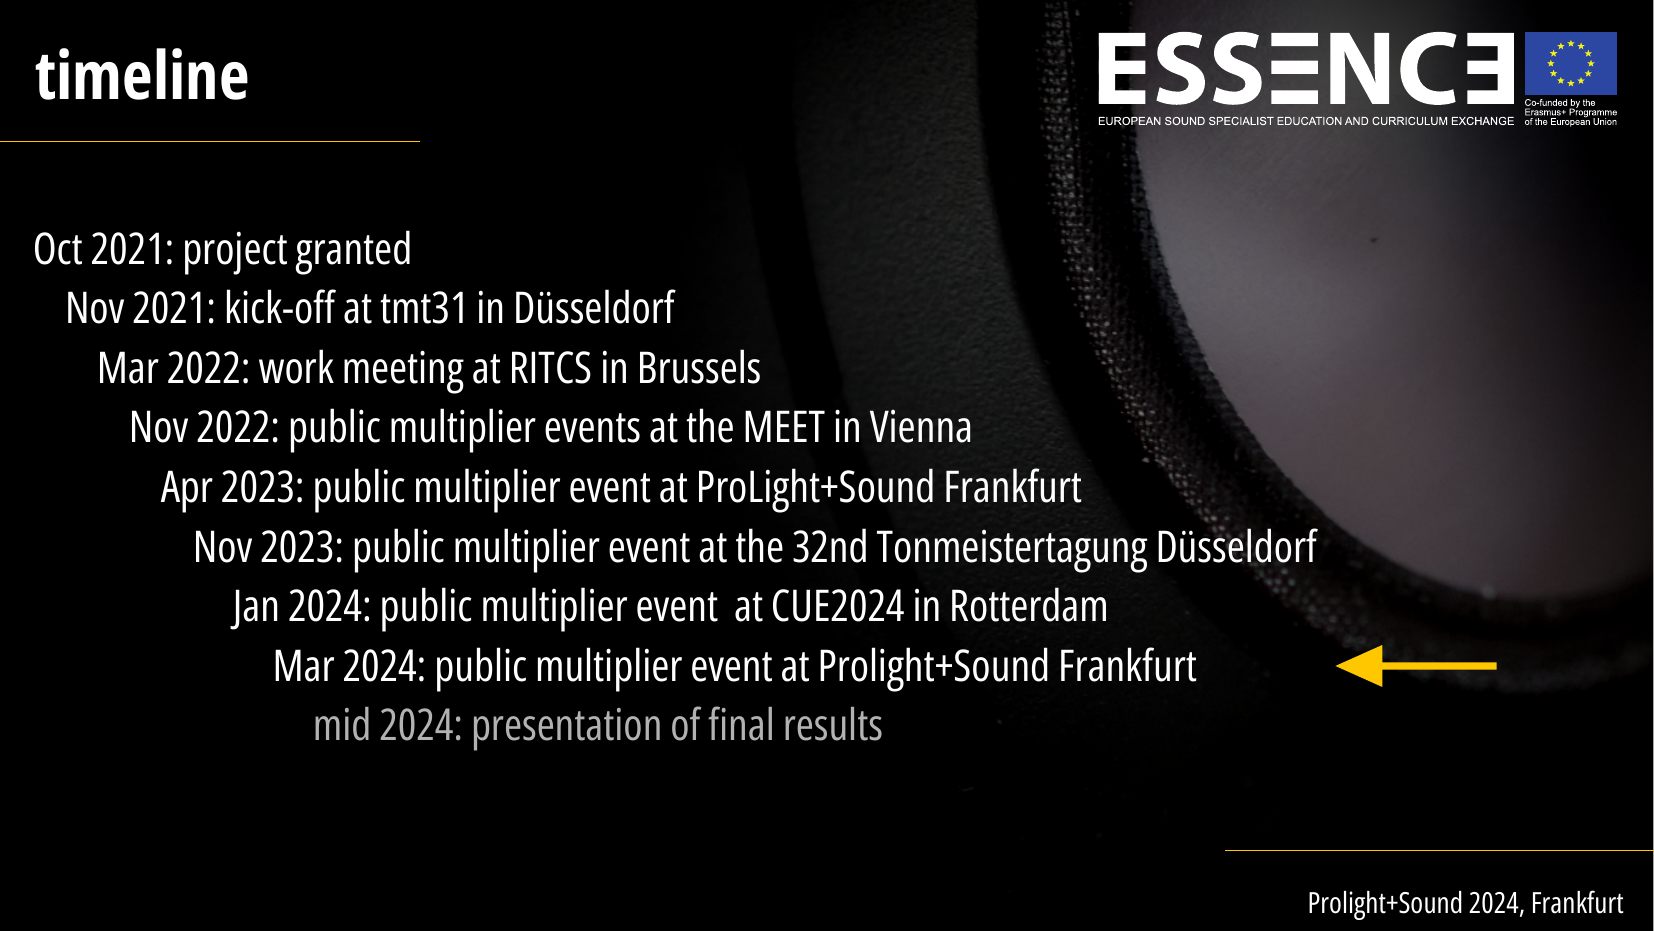

# timeline
Oct 2021: project granted
 Nov 2021: kick-off at tmt31 in Düsseldorf
 Mar 2022: work meeting at RITCS in Brussels
 Nov 2022: public multiplier events at the MEET in Vienna
 Apr 2023: public multiplier event at ProLight+Sound Frankfurt
 Nov 2023: public multiplier event at the 32nd Tonmeistertagung Düsseldorf
 Jan 2024: public multiplier event at CUE2024 in Rotterdam
 Mar 2024: public multiplier event at Prolight+Sound Frankfurt
 mid 2024: presentation of final results